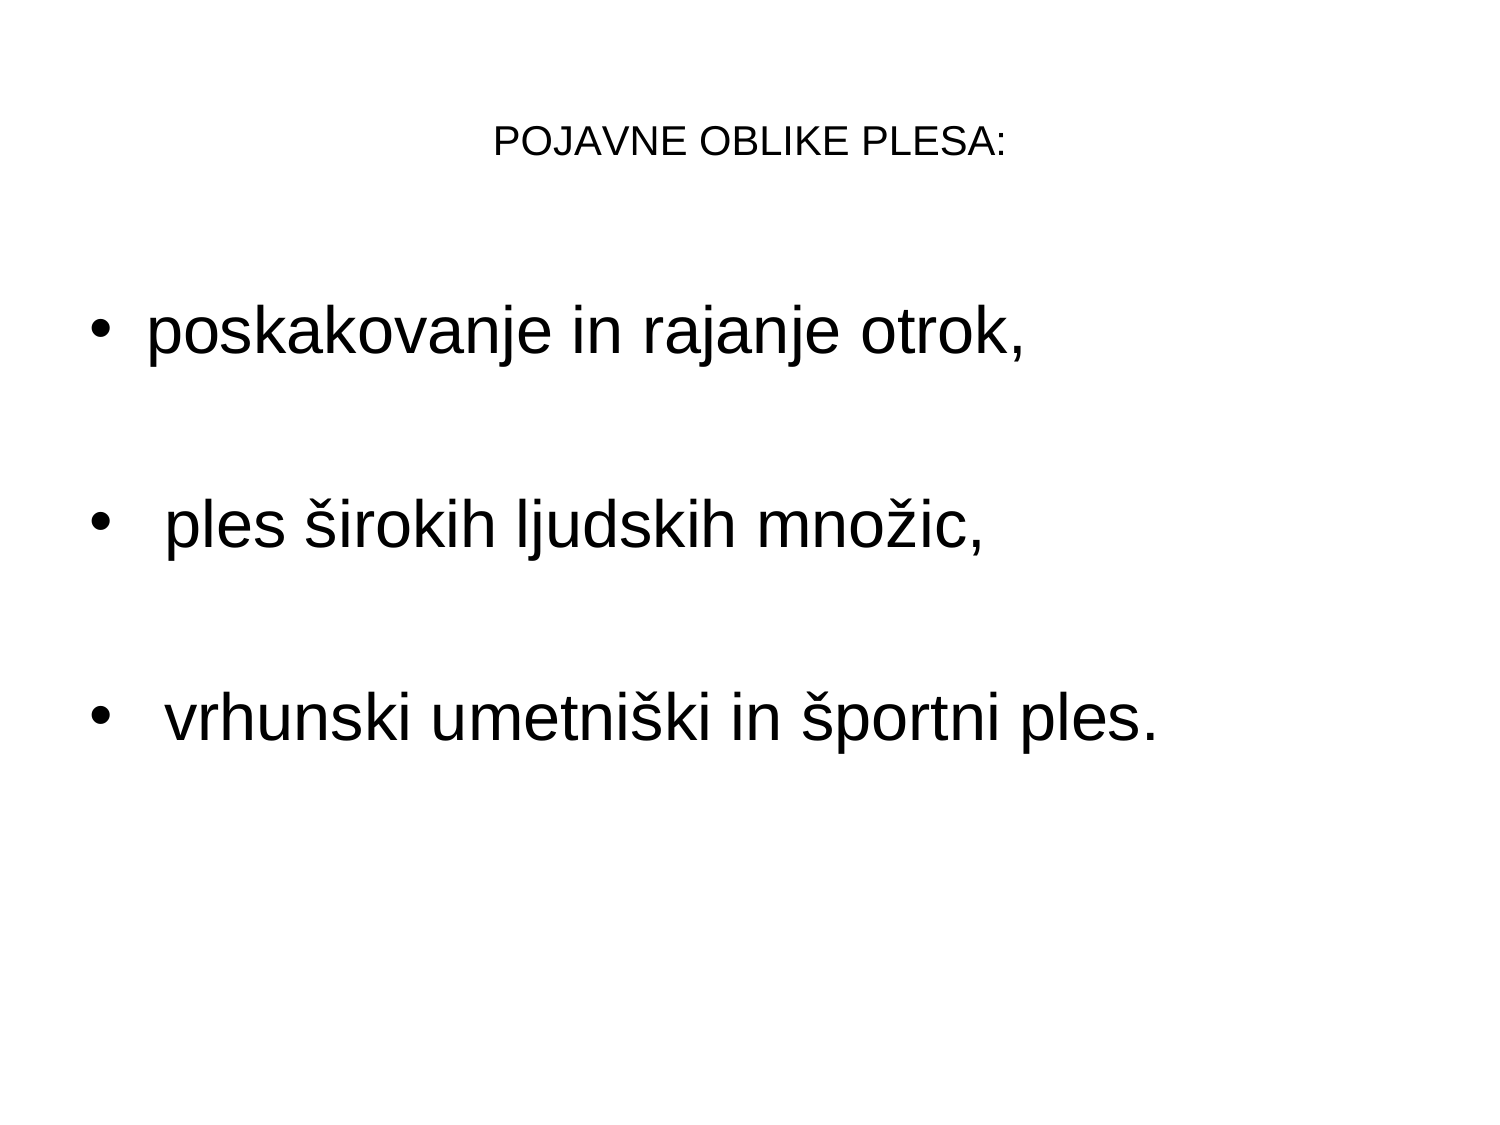

# POJAVNE OBLIKE PLESA:
poskakovanje in rajanje otrok,
 ples širokih ljudskih množic,
 vrhunski umetniški in športni ples.